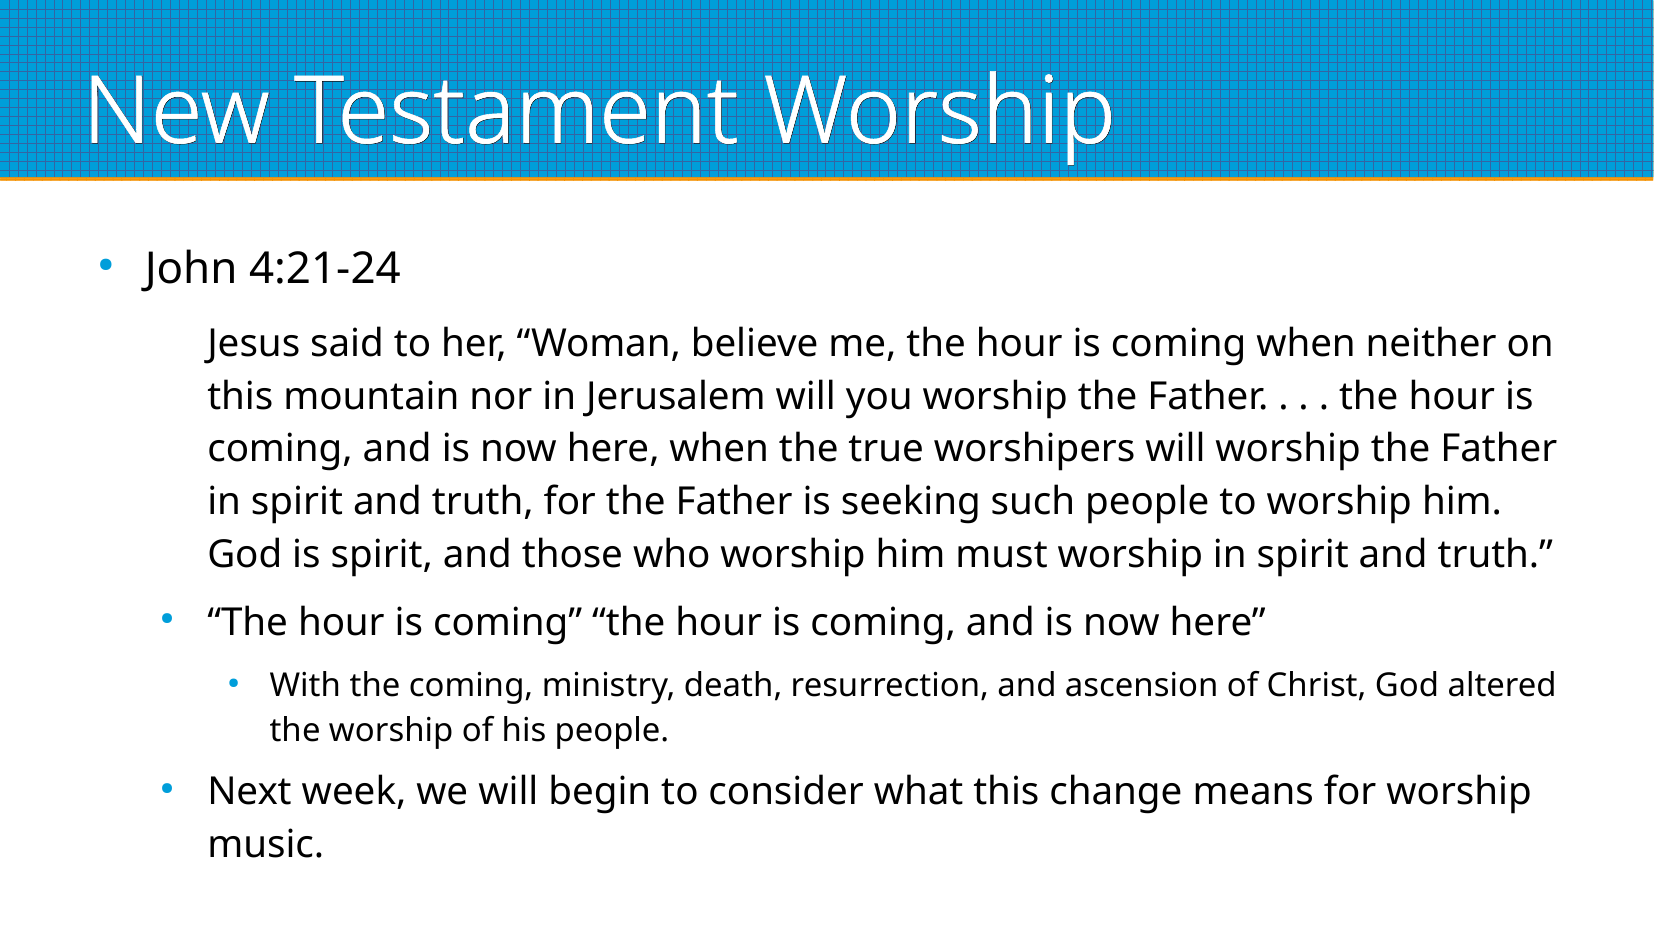

# New Testament Worship
John 4:21-24
Jesus said to her, “Woman, believe me, the hour is coming when neither on this mountain nor in Jerusalem will you worship the Father. . . . the hour is coming, and is now here, when the true worshipers will worship the Father in spirit and truth, for the Father is seeking such people to worship him. God is spirit, and those who worship him must worship in spirit and truth.”
“The hour is coming” “the hour is coming, and is now here”
With the coming, ministry, death, resurrection, and ascension of Christ, God altered the worship of his people.
Next week, we will begin to consider what this change means for worship music.